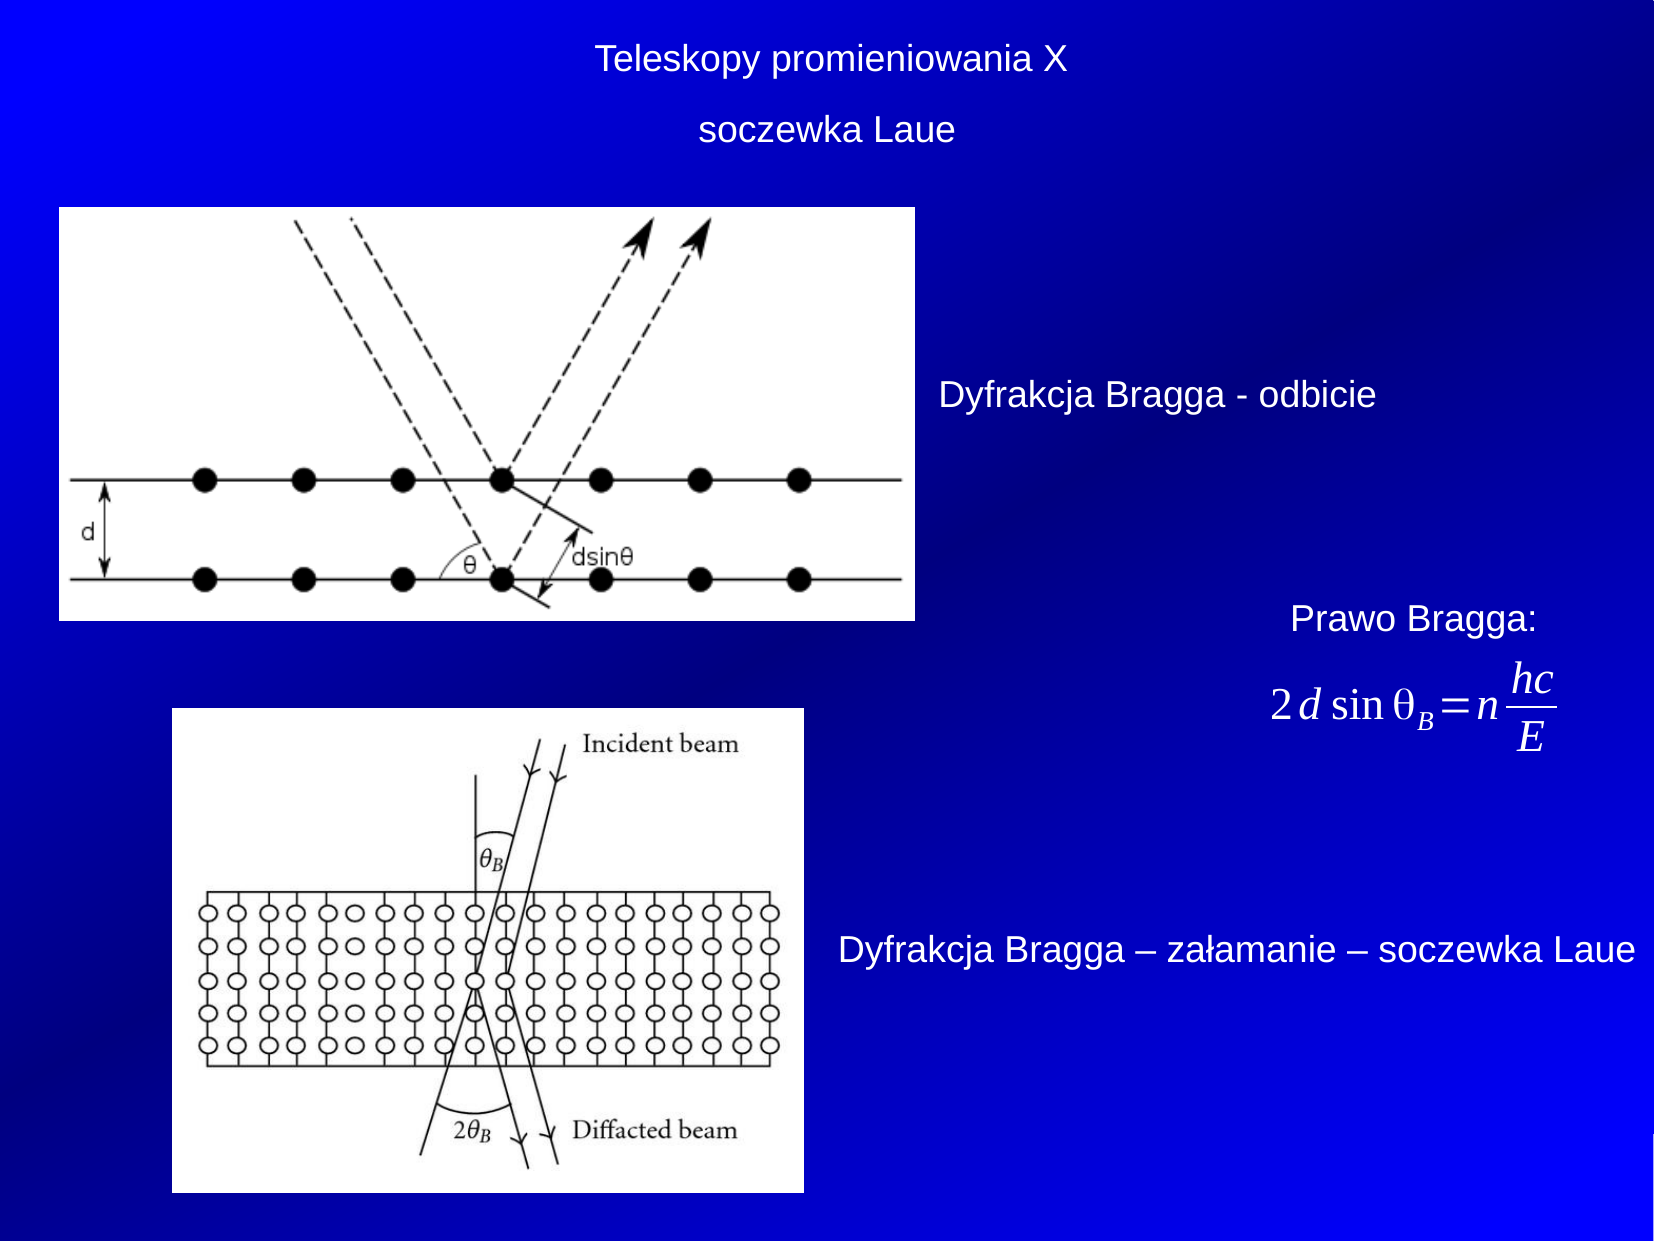

Teleskopy promieniowania X
soczewka Laue
Dyfrakcja Bragga - odbicie
Prawo Bragga:
Dyfrakcja Bragga – załamanie – soczewka Laue